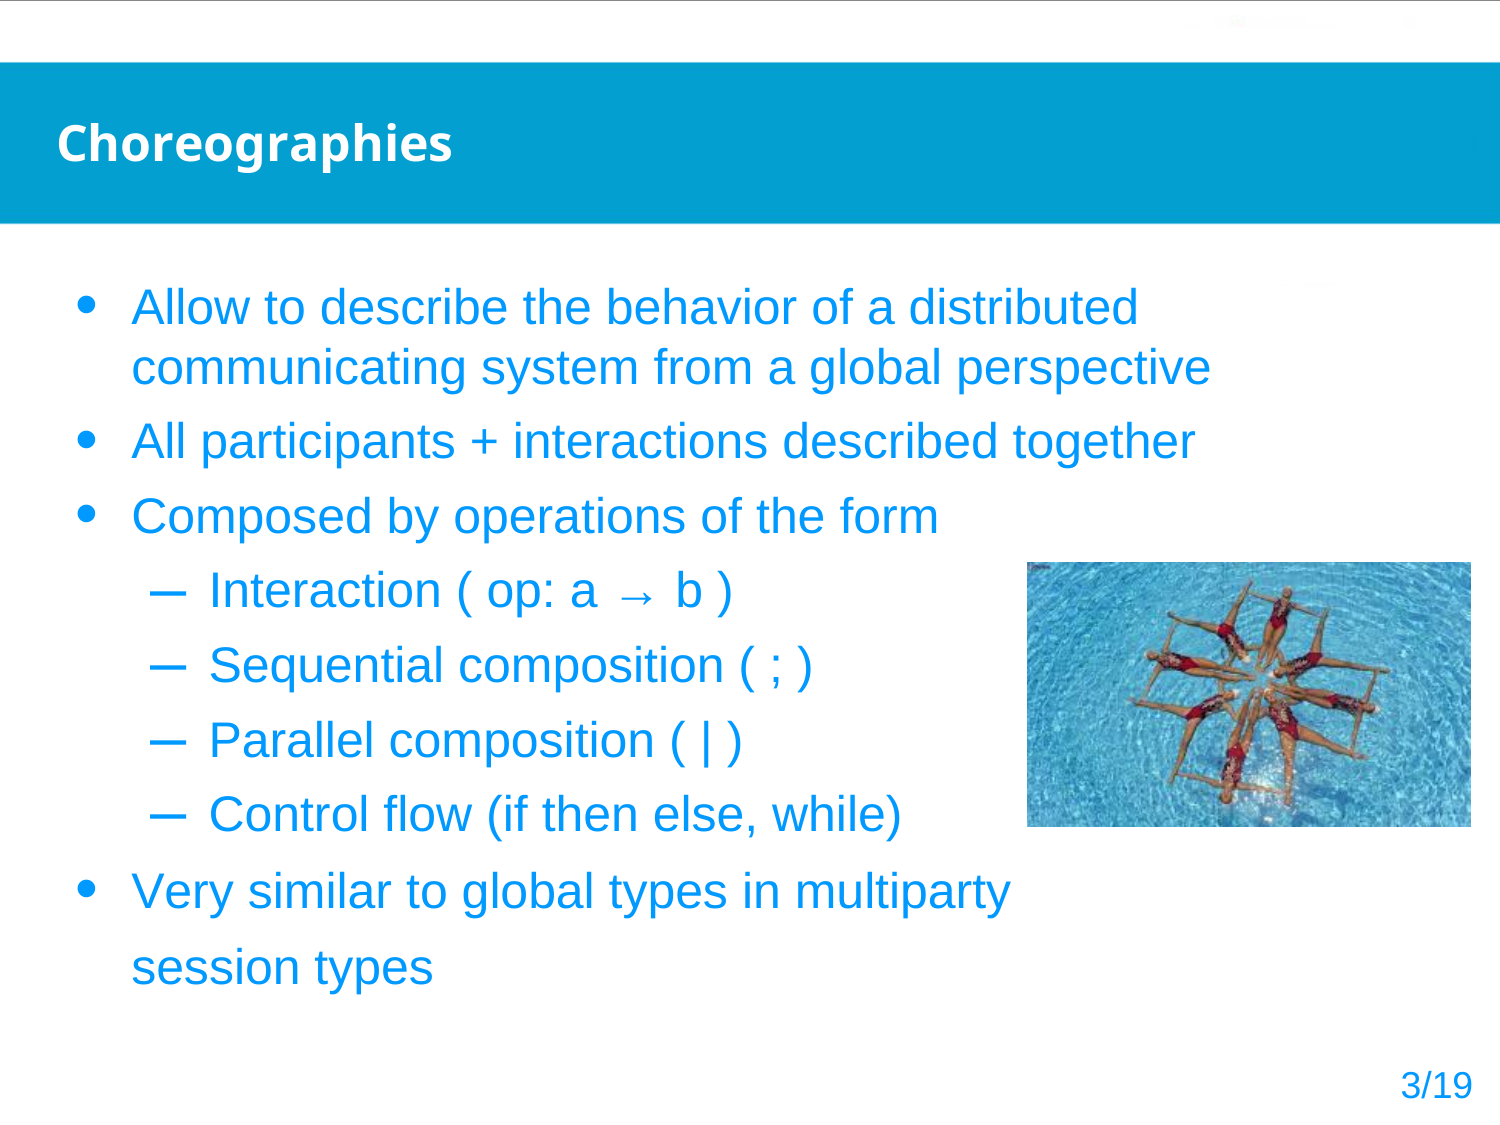

# Choreographies
Allow to describe the behavior of a distributed communicating system from a global perspective
All participants + interactions described together
Composed by operations of the form
Interaction ( op: a → b )
Sequential composition ( ; )
Parallel composition ( | )
Control flow (if then else, while)
Very similar to global types in multiparty
session types